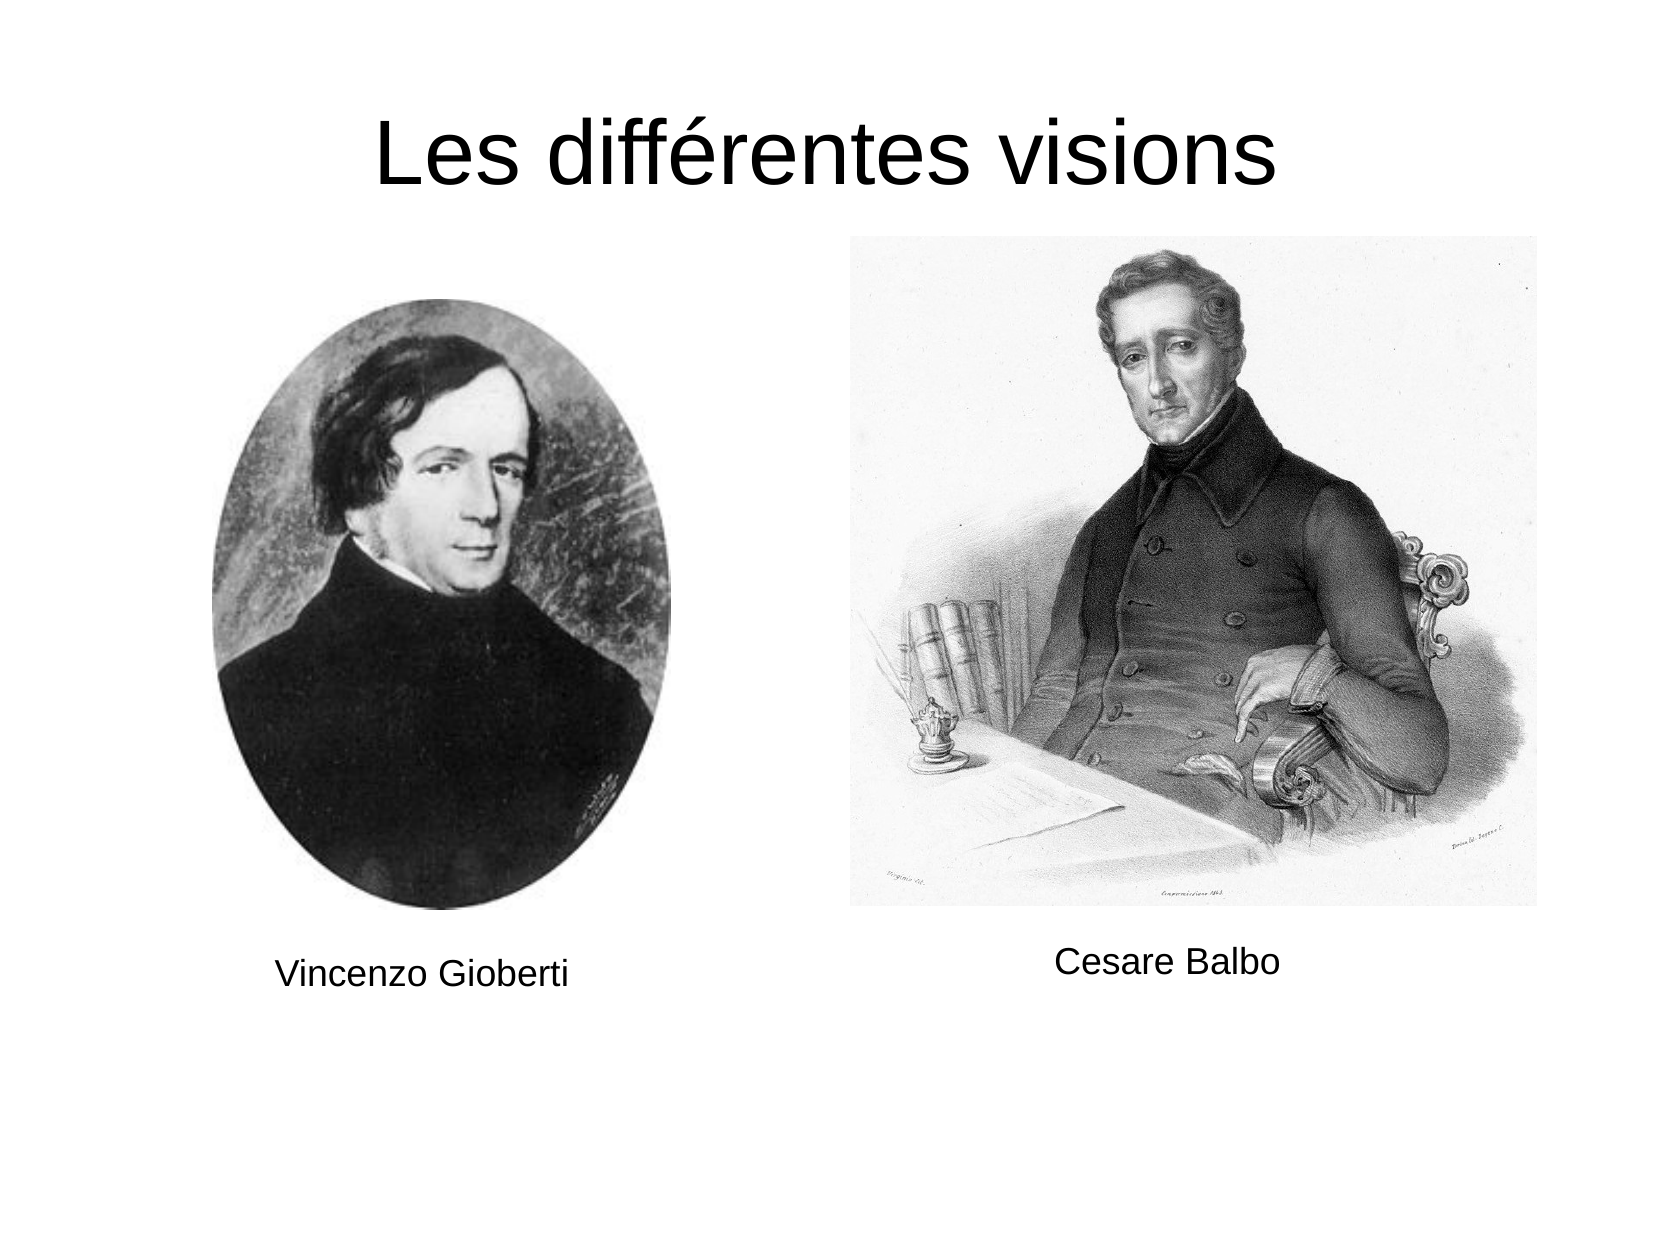

# Les différentes visions
Cesare Balbo
Vincenzo Gioberti